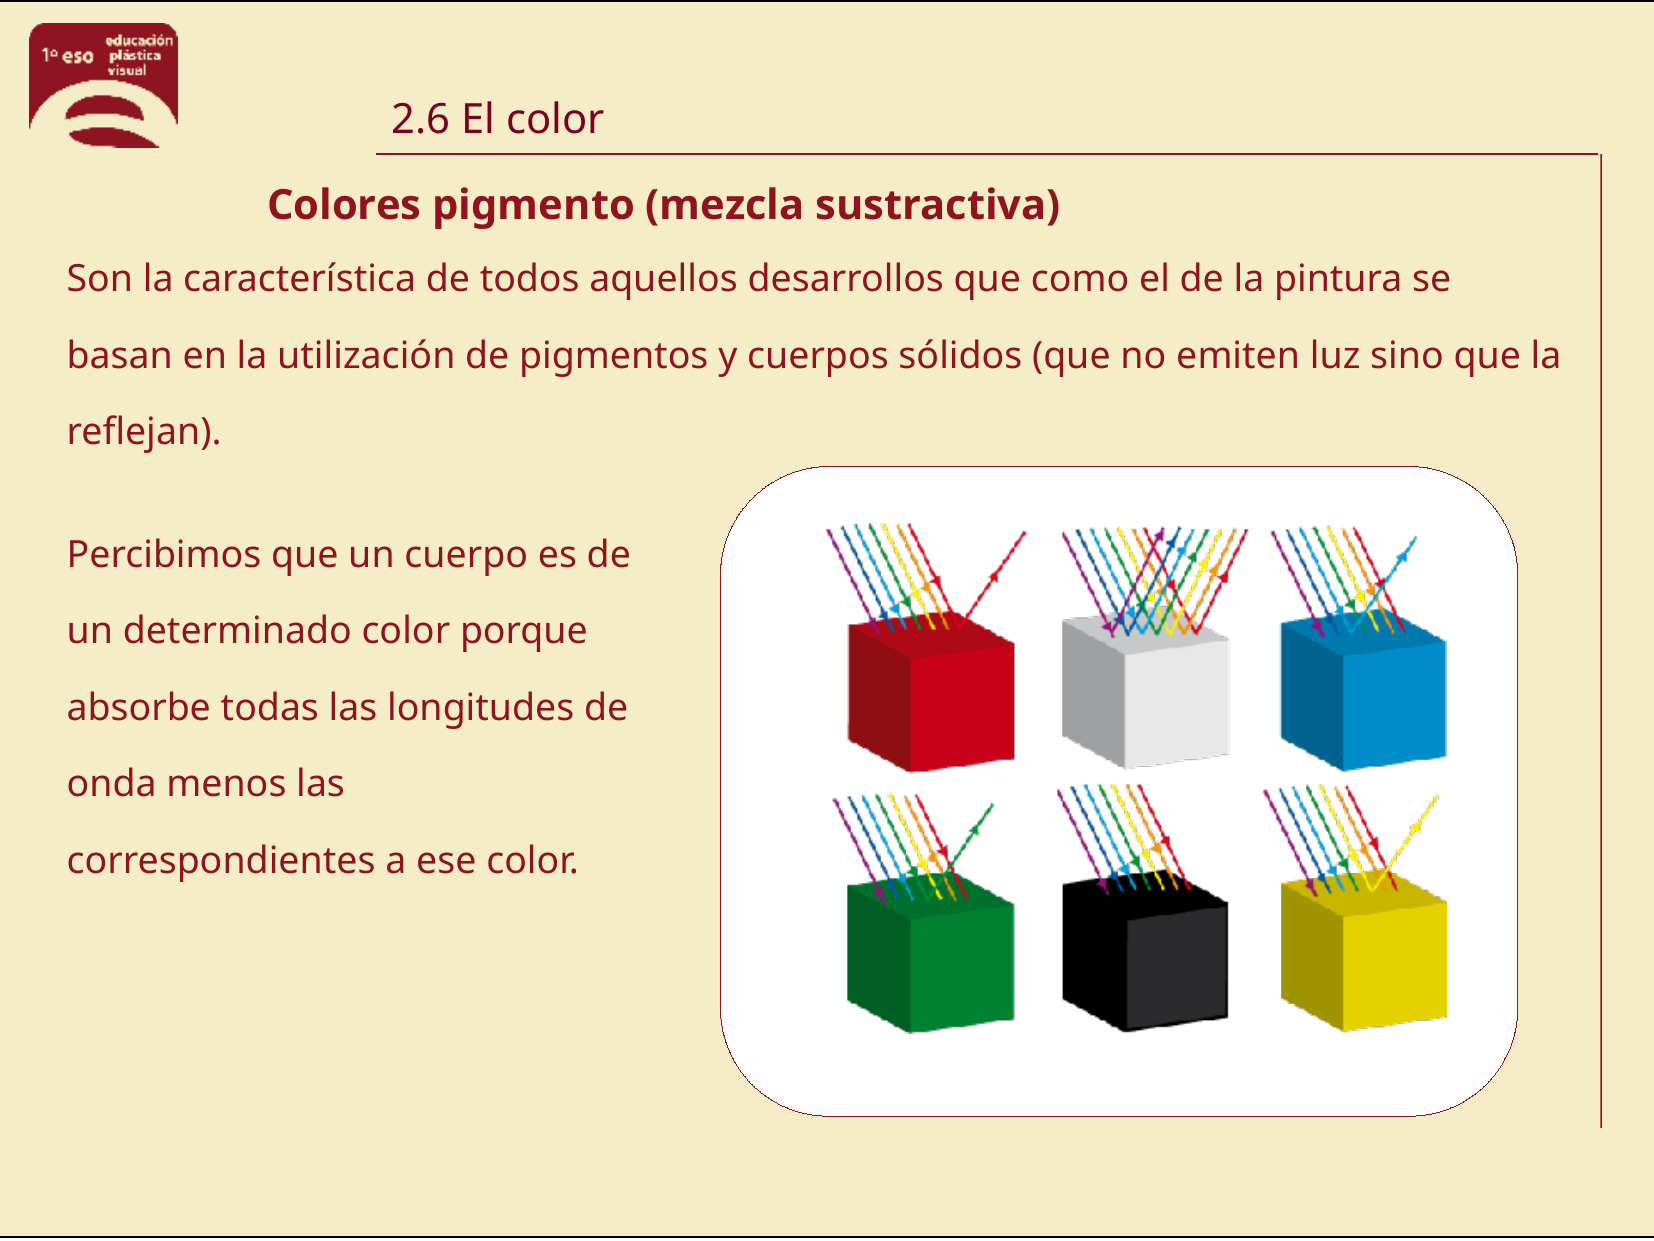

2.6 El color
Colores pigmento (mezcla sustractiva)
Son la característica de todos aquellos desarrollos que como el de la pintura se basan en la utilización de pigmentos y cuerpos sólidos (que no emiten luz sino que la reflejan).
#
Percibimos que un cuerpo es de un determinado color porque absorbe todas las longitudes de onda menos las correspondientes a ese color.